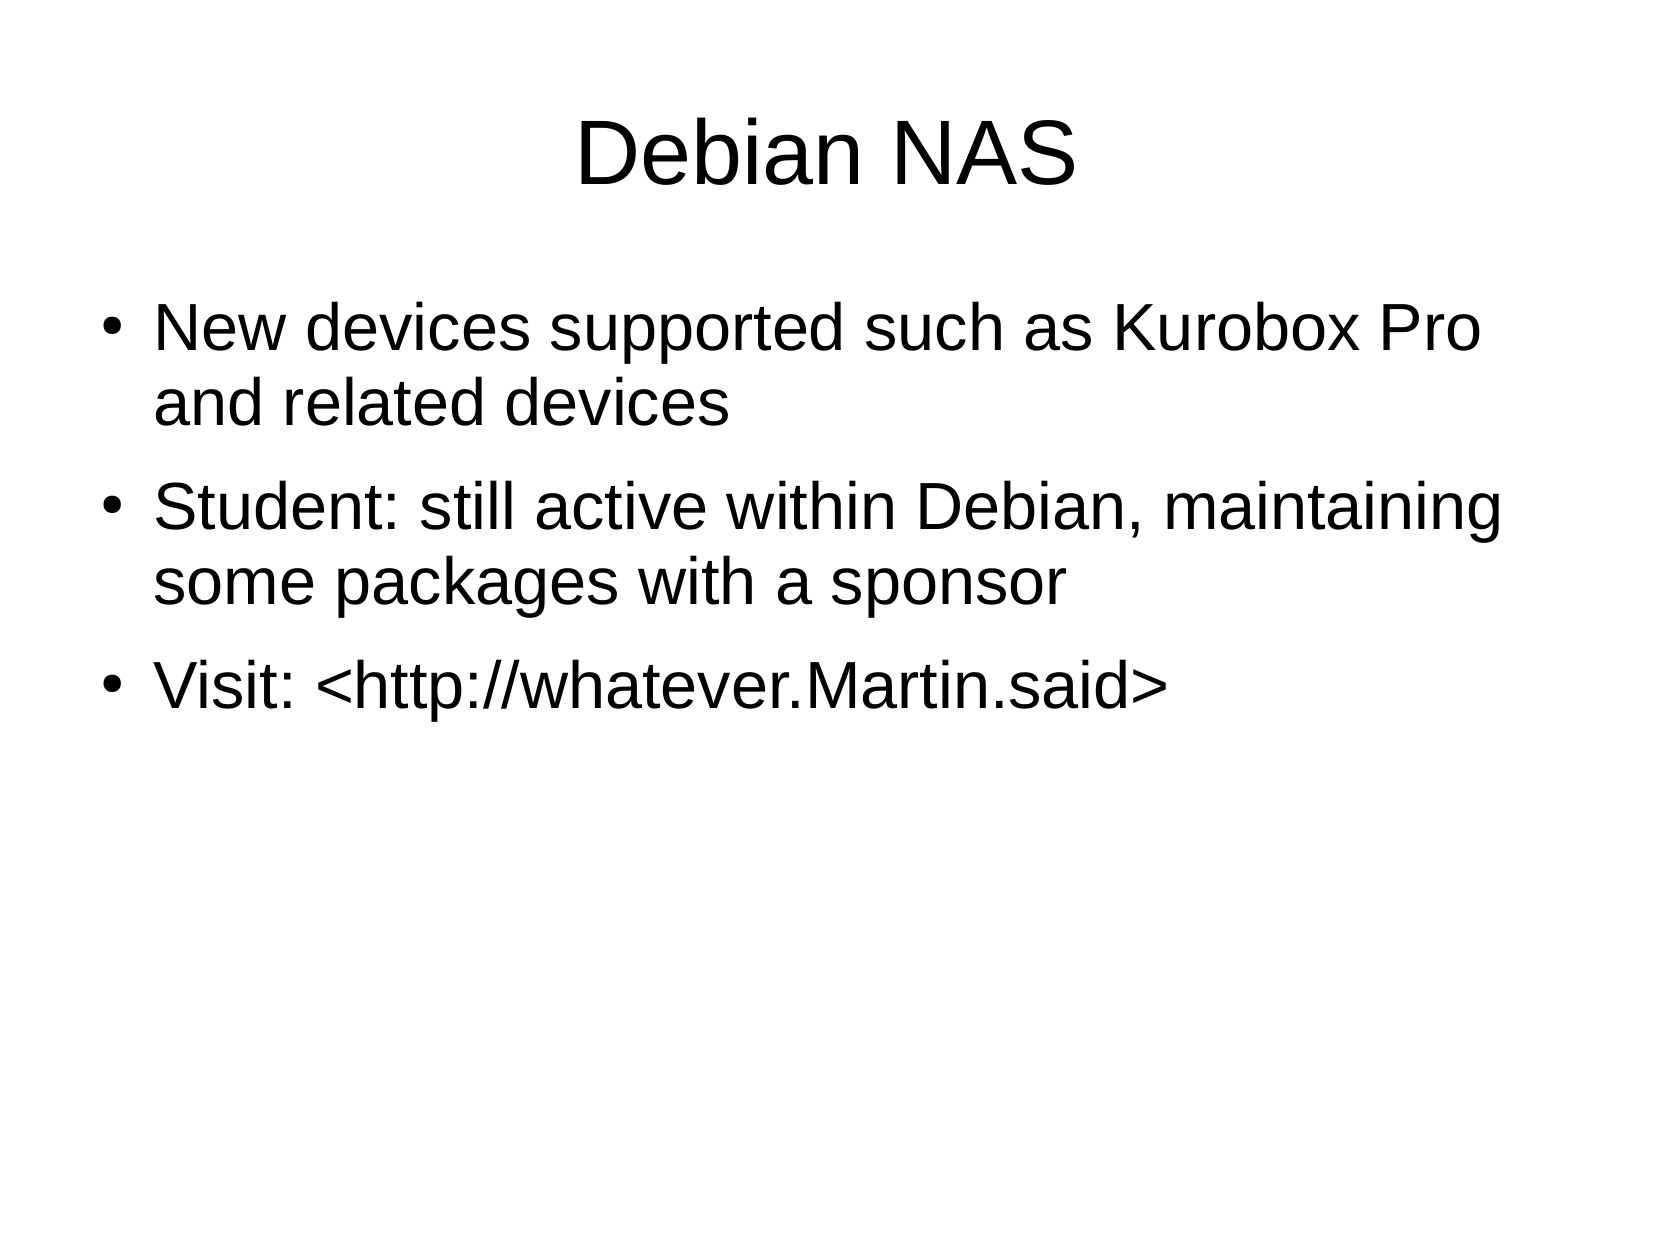

# Debian NAS
New devices supported such as Kurobox Pro and related devices
Student: still active within Debian, maintaining some packages with a sponsor
Visit: <http://whatever.Martin.said>